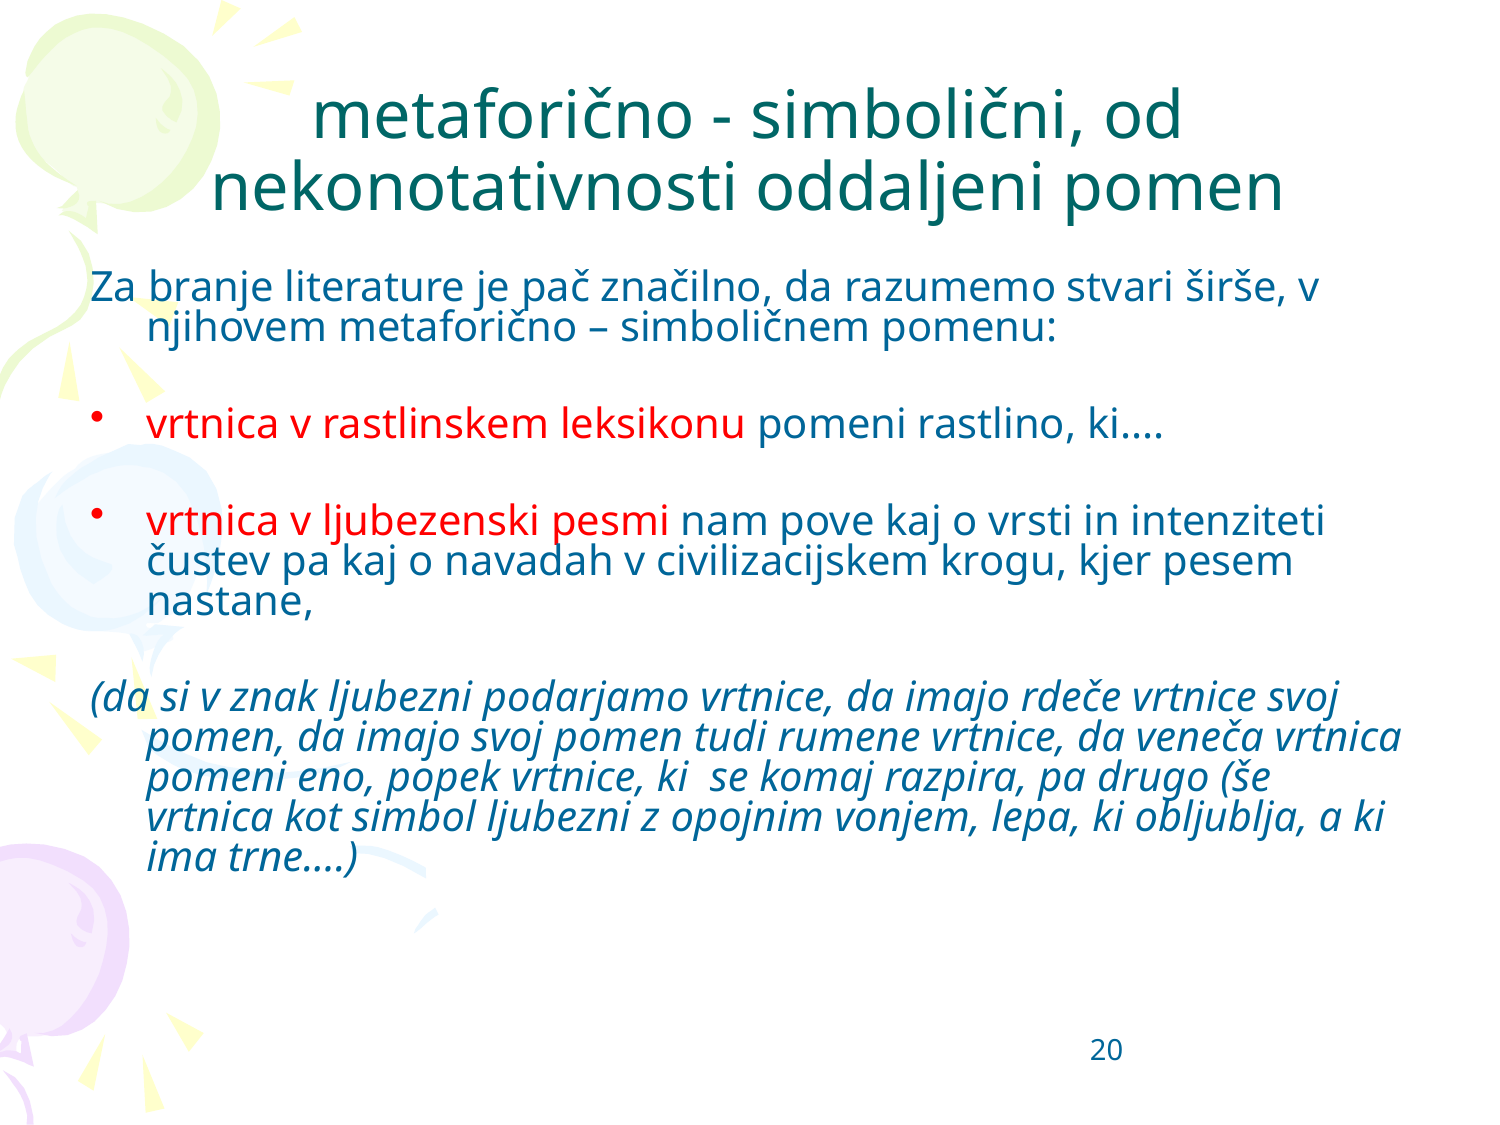

# metaforično - simbolični, od nekonotativnosti oddaljeni pomen
Za branje literature je pač značilno, da razumemo stvari širše, v njihovem metaforično – simboličnem pomenu:
vrtnica v rastlinskem leksikonu pomeni rastlino, ki....
vrtnica v ljubezenski pesmi nam pove kaj o vrsti in intenziteti čustev pa kaj o navadah v civilizacijskem krogu, kjer pesem nastane,
(da si v znak ljubezni podarjamo vrtnice, da imajo rdeče vrtnice svoj pomen, da imajo svoj pomen tudi rumene vrtnice, da veneča vrtnica pomeni eno, popek vrtnice, ki se komaj razpira, pa drugo (še vrtnica kot simbol ljubezni z opojnim vonjem, lepa, ki obljublja, a ki ima trne....)